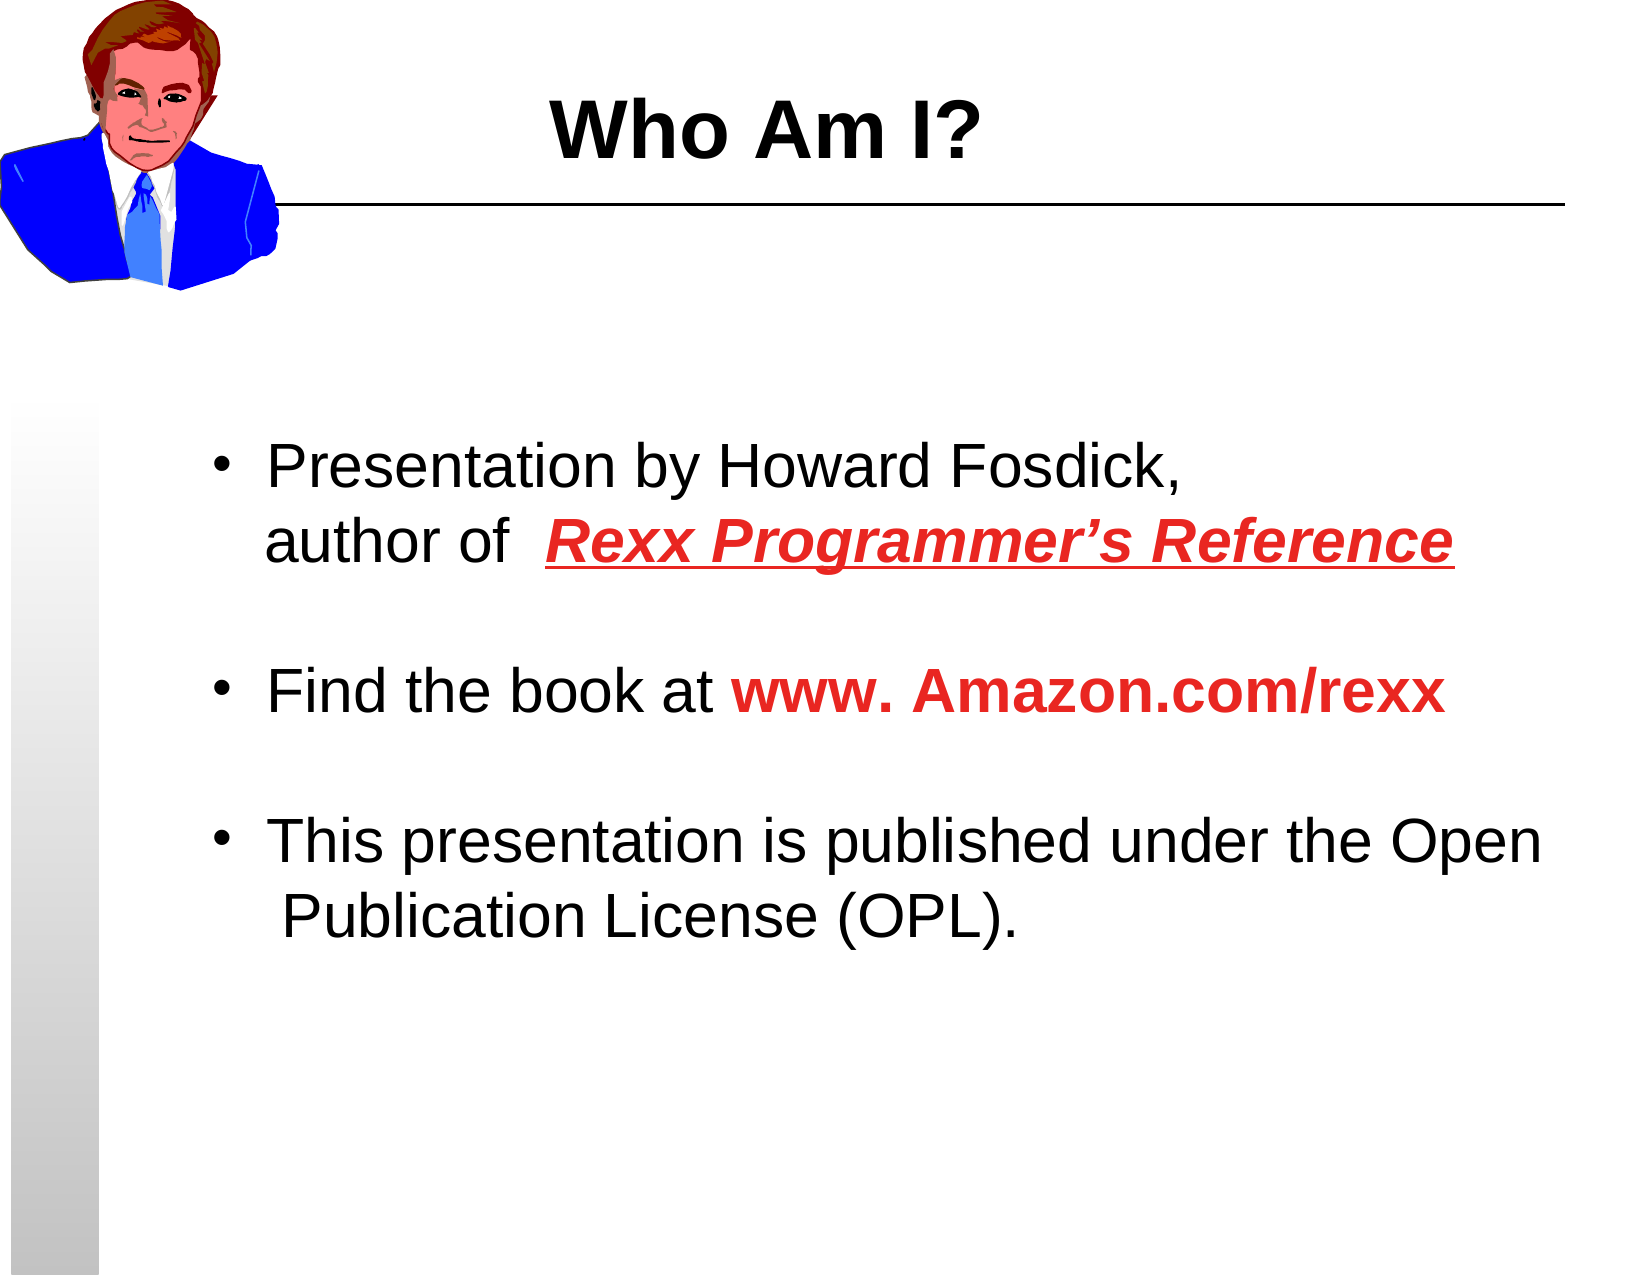

# Who Am I?
 Presentation by Howard Fosdick,
 author of Rexx Programmer’s Reference
 Find the book at www. Amazon.com/rexx
 This presentation is published under the Open
 Publication License (OPL).